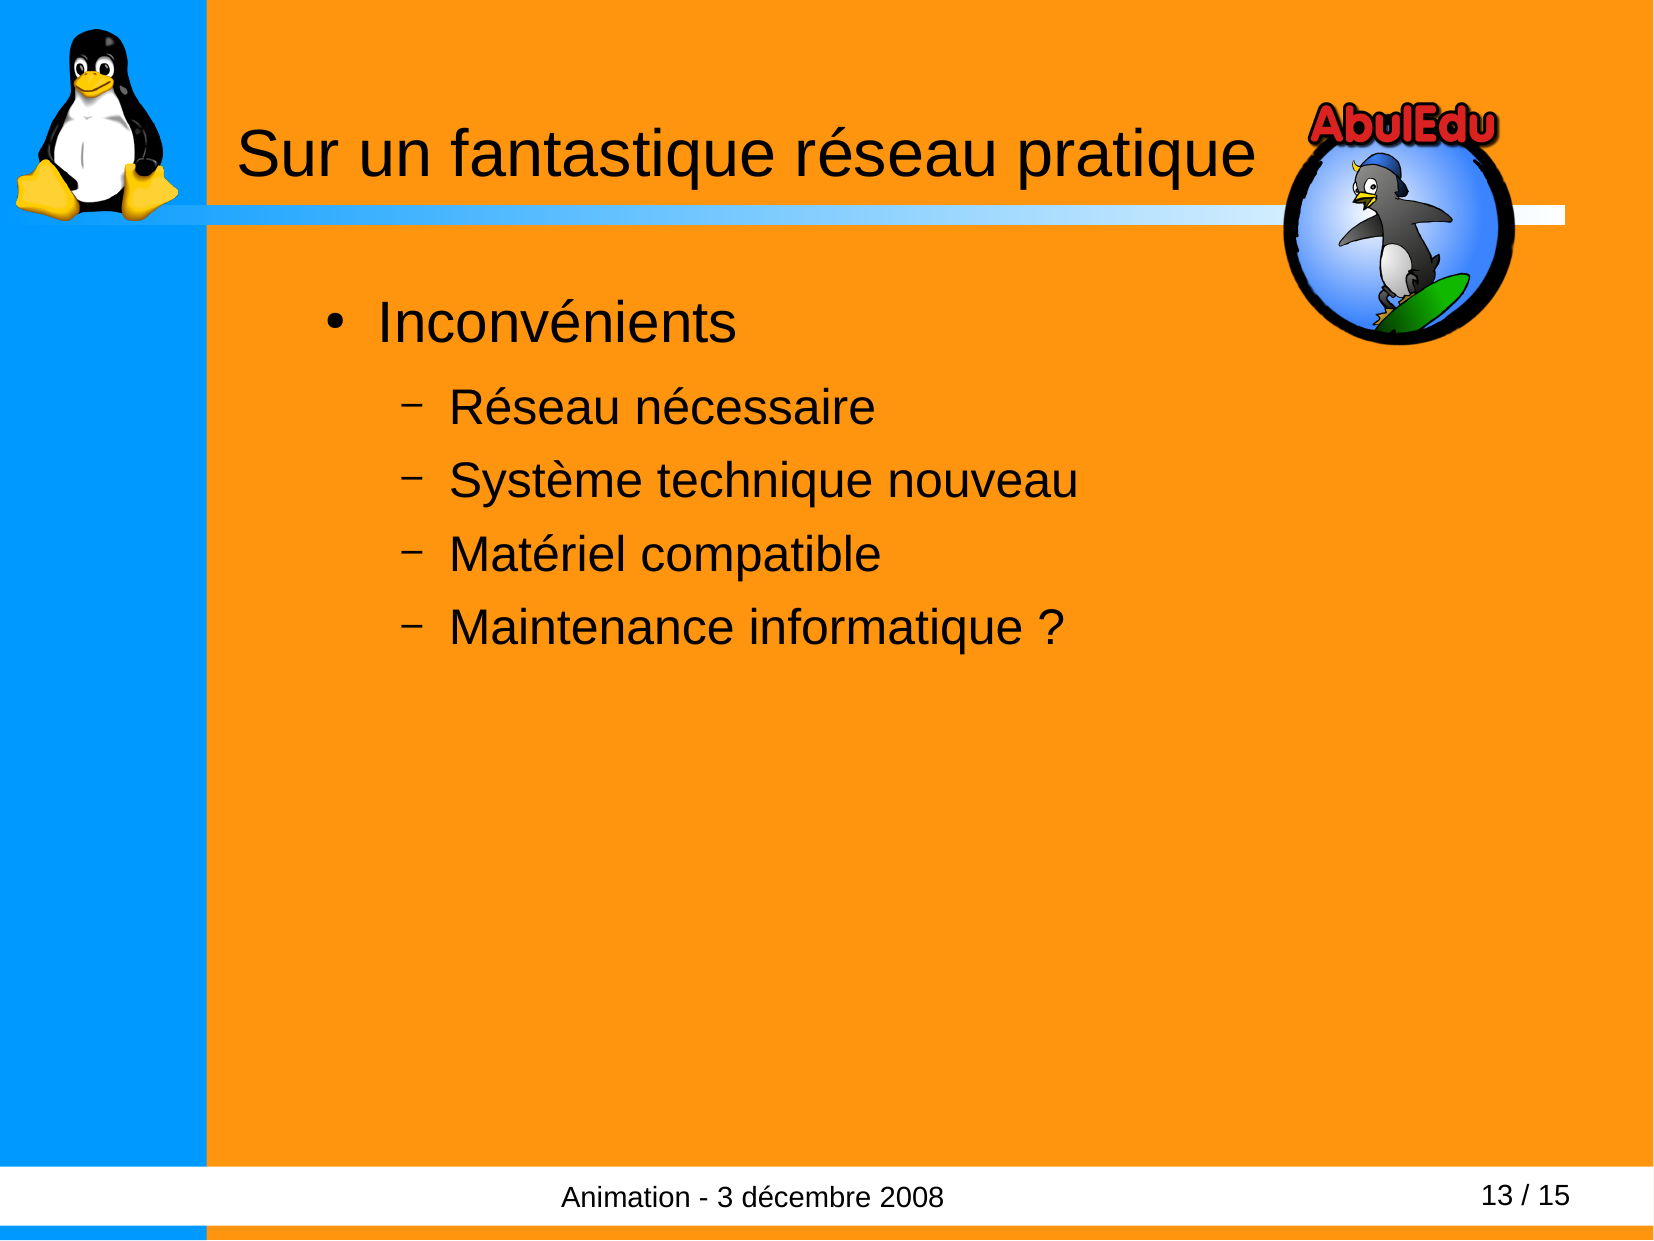

# Sur un fantastique réseau pratique
Inconvénients
Réseau nécessaire
Système technique nouveau
Matériel compatible
Maintenance informatique ?
13
Animation - 3 décembre 2008